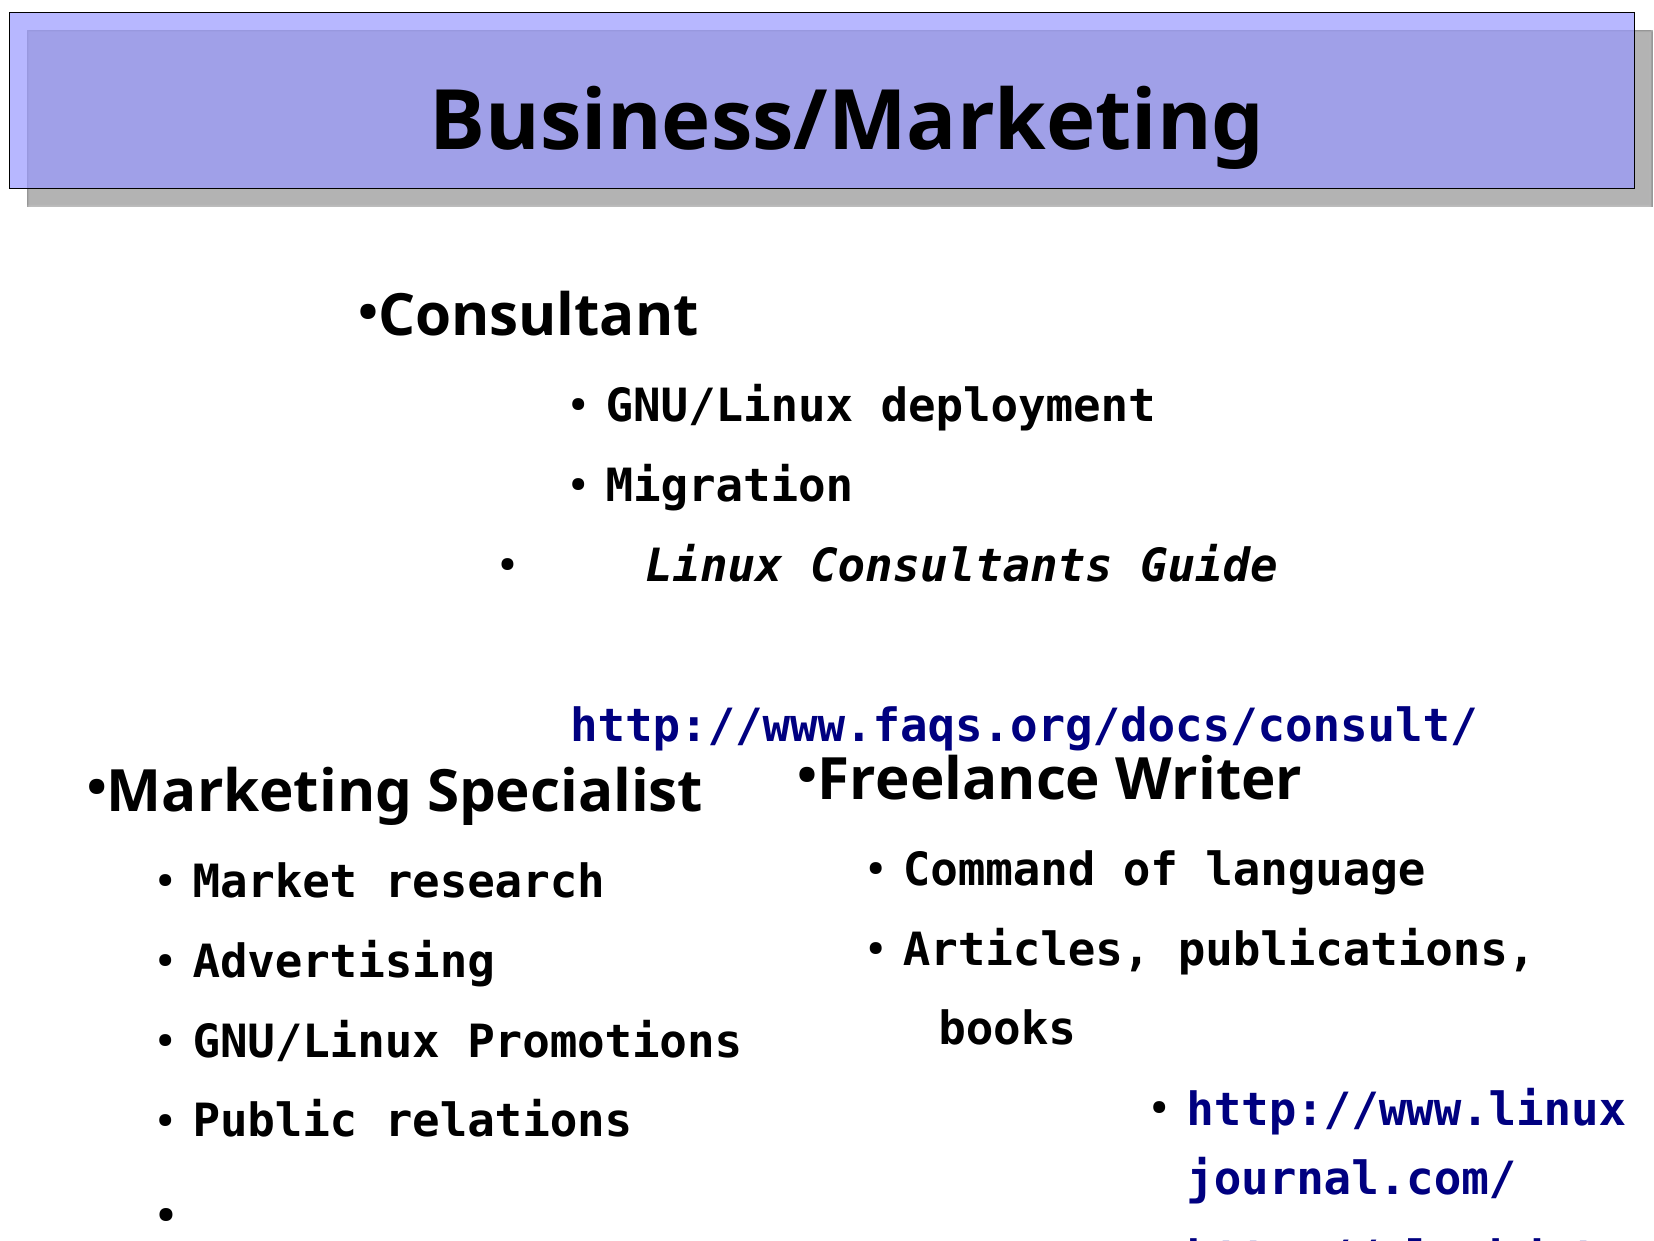

Business/Marketing
Consultant
GNU/Linux deployment
Migration
	Linux Consultants Guide						http://www.faqs.org/docs/consult/
Freelance Writer
Command of language
Articles, publications, books
http://www.linuxjournal.com/
http://slashdot.org/
Marketing Specialist
Market research
Advertising
GNU/Linux Promotions
Public relations